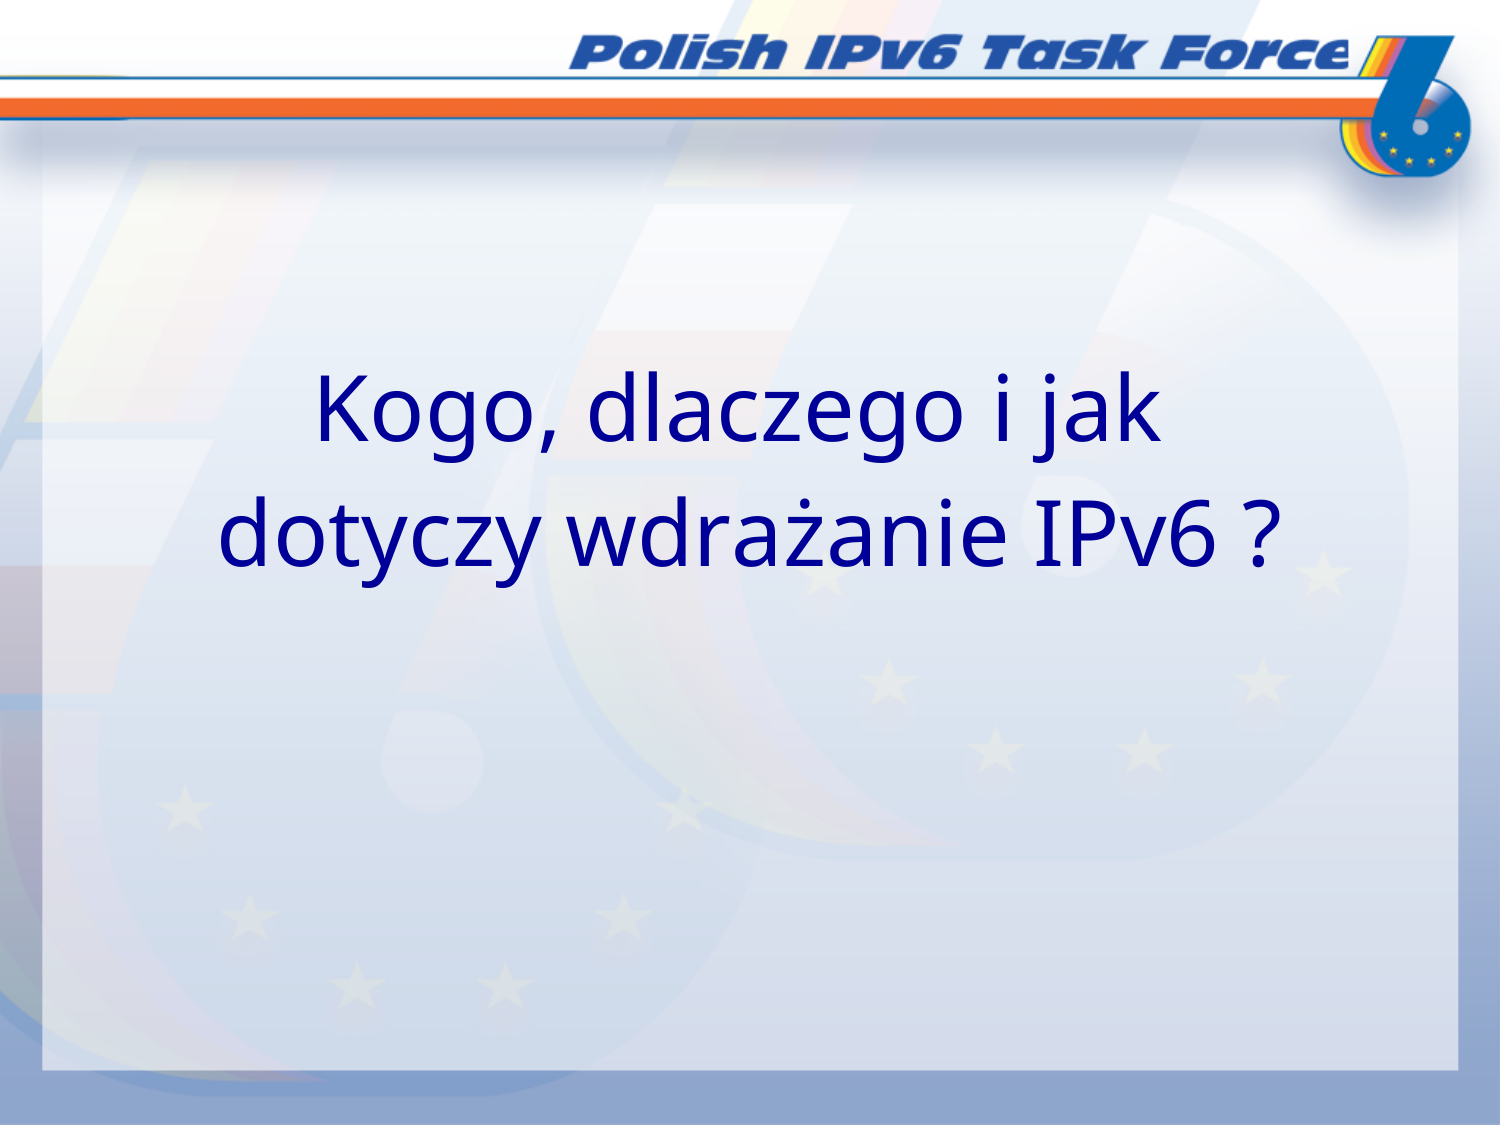

# Kogo, dlaczego i jak dotyczy wdrażanie IPv6 ?